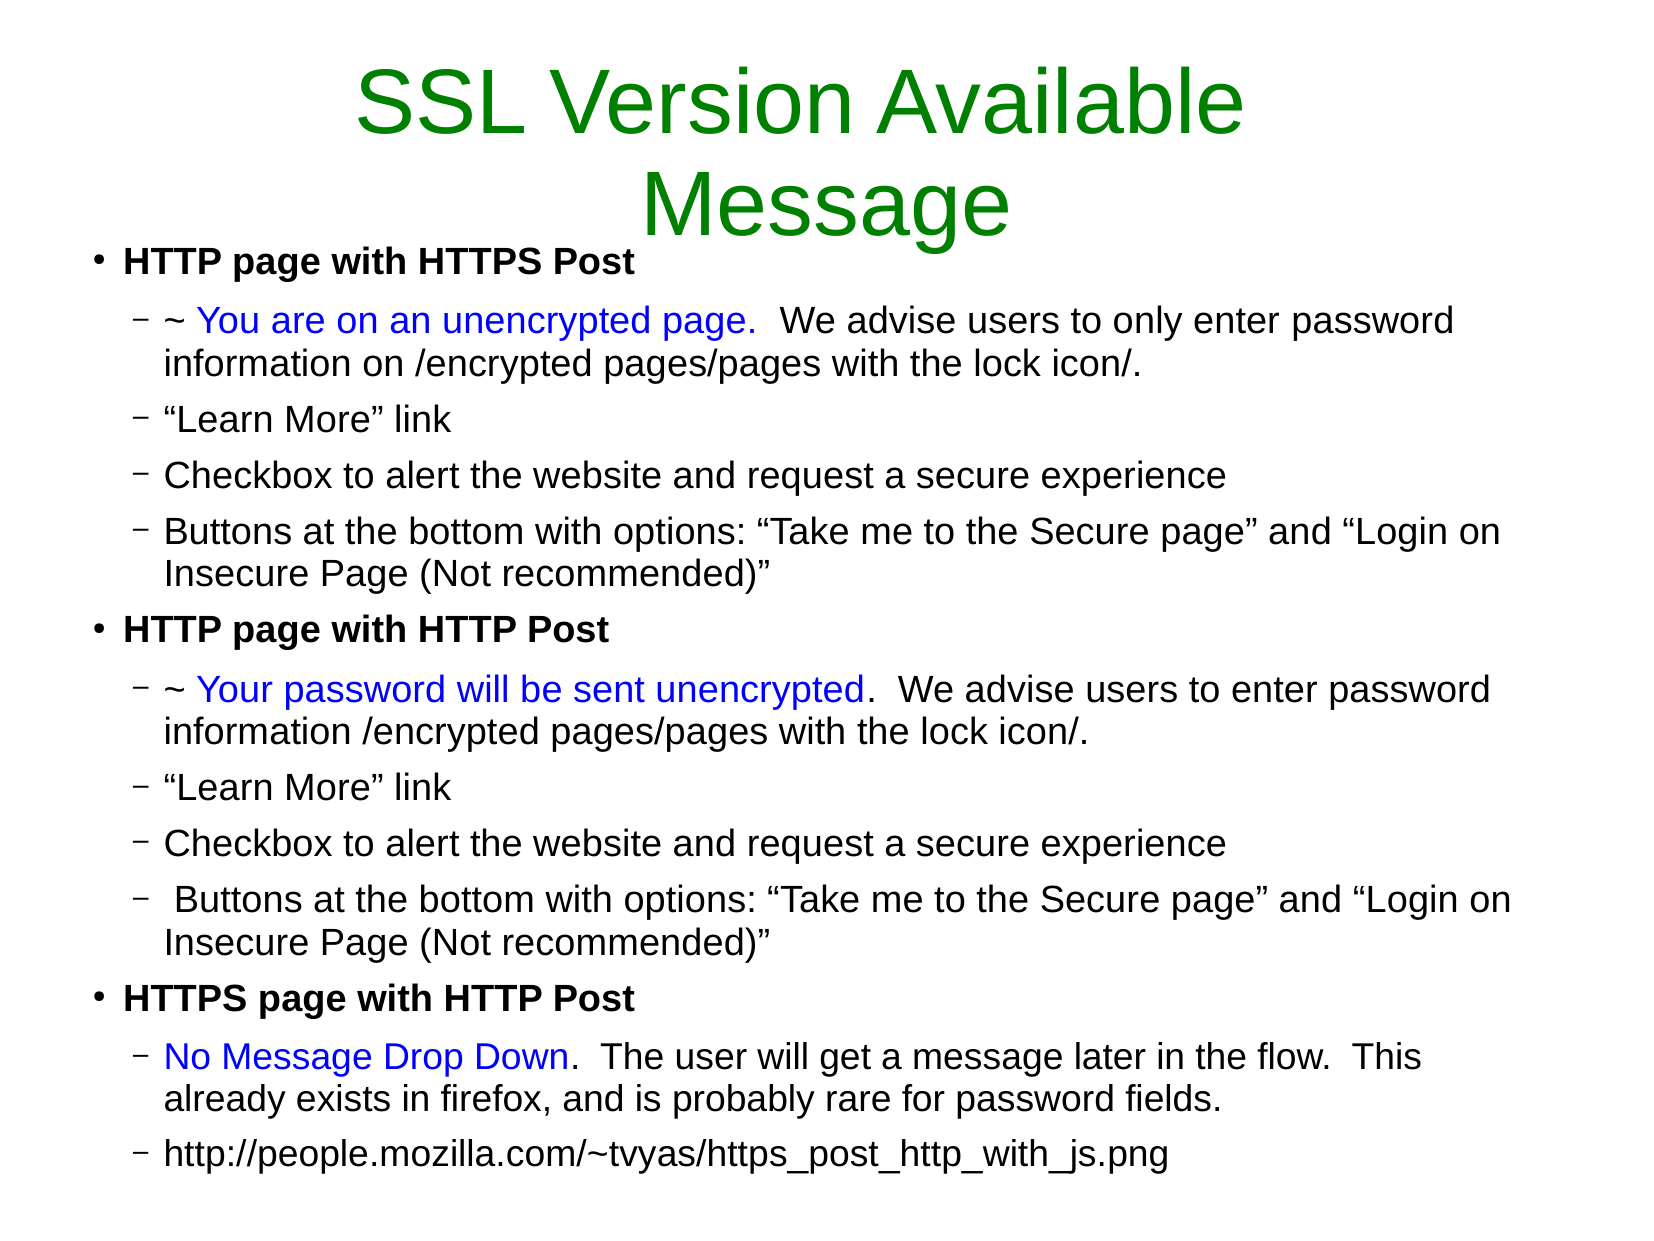

# SSL Version Available Message
HTTP page with HTTPS Post
~ You are on an unencrypted page. We advise users to only enter password information on /encrypted pages/pages with the lock icon/.
“Learn More” link
Checkbox to alert the website and request a secure experience
Buttons at the bottom with options: “Take me to the Secure page” and “Login on Insecure Page (Not recommended)”
HTTP page with HTTP Post
~ Your password will be sent unencrypted. We advise users to enter password information /encrypted pages/pages with the lock icon/.
“Learn More” link
Checkbox to alert the website and request a secure experience
 Buttons at the bottom with options: “Take me to the Secure page” and “Login on Insecure Page (Not recommended)”
HTTPS page with HTTP Post
No Message Drop Down. The user will get a message later in the flow. This already exists in firefox, and is probably rare for password fields.
http://people.mozilla.com/~tvyas/https_post_http_with_js.png